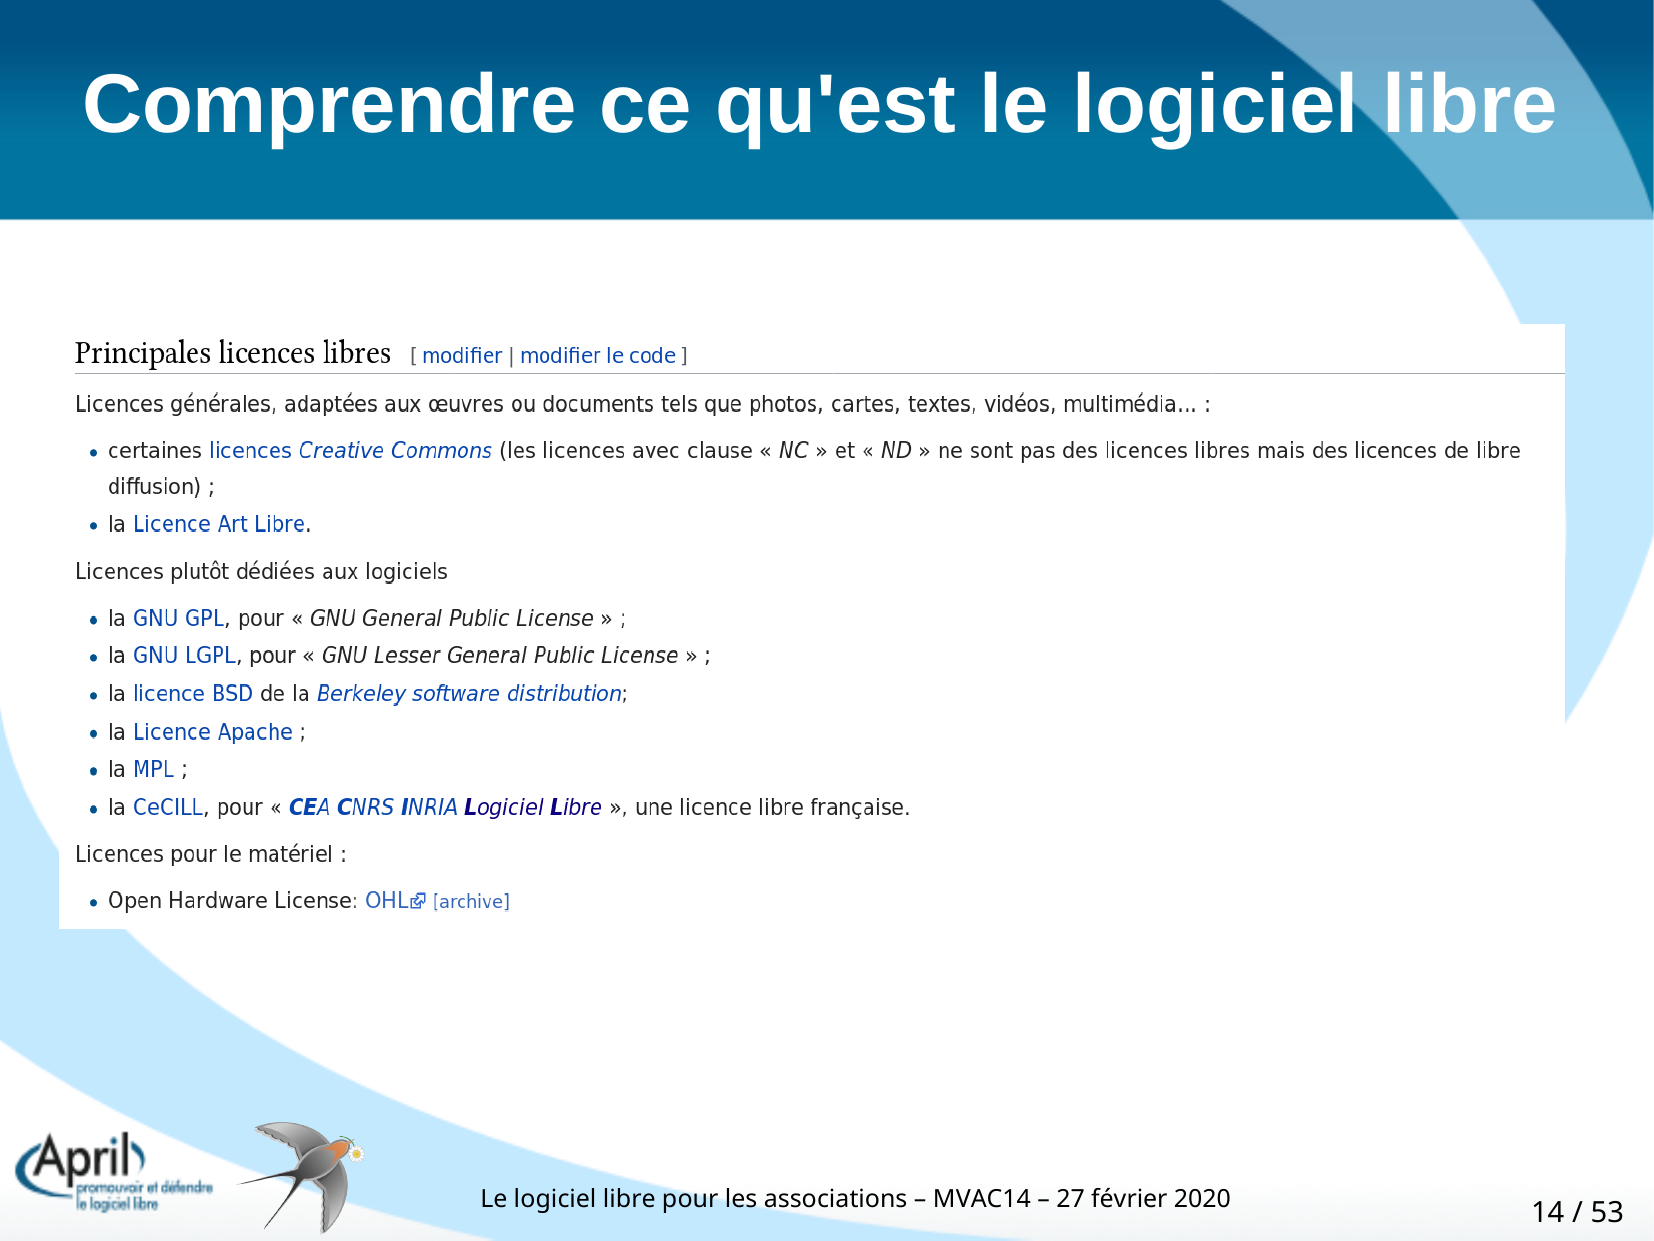

# Comprendre ce qu'est le logiciel libre
14
POSS 2018